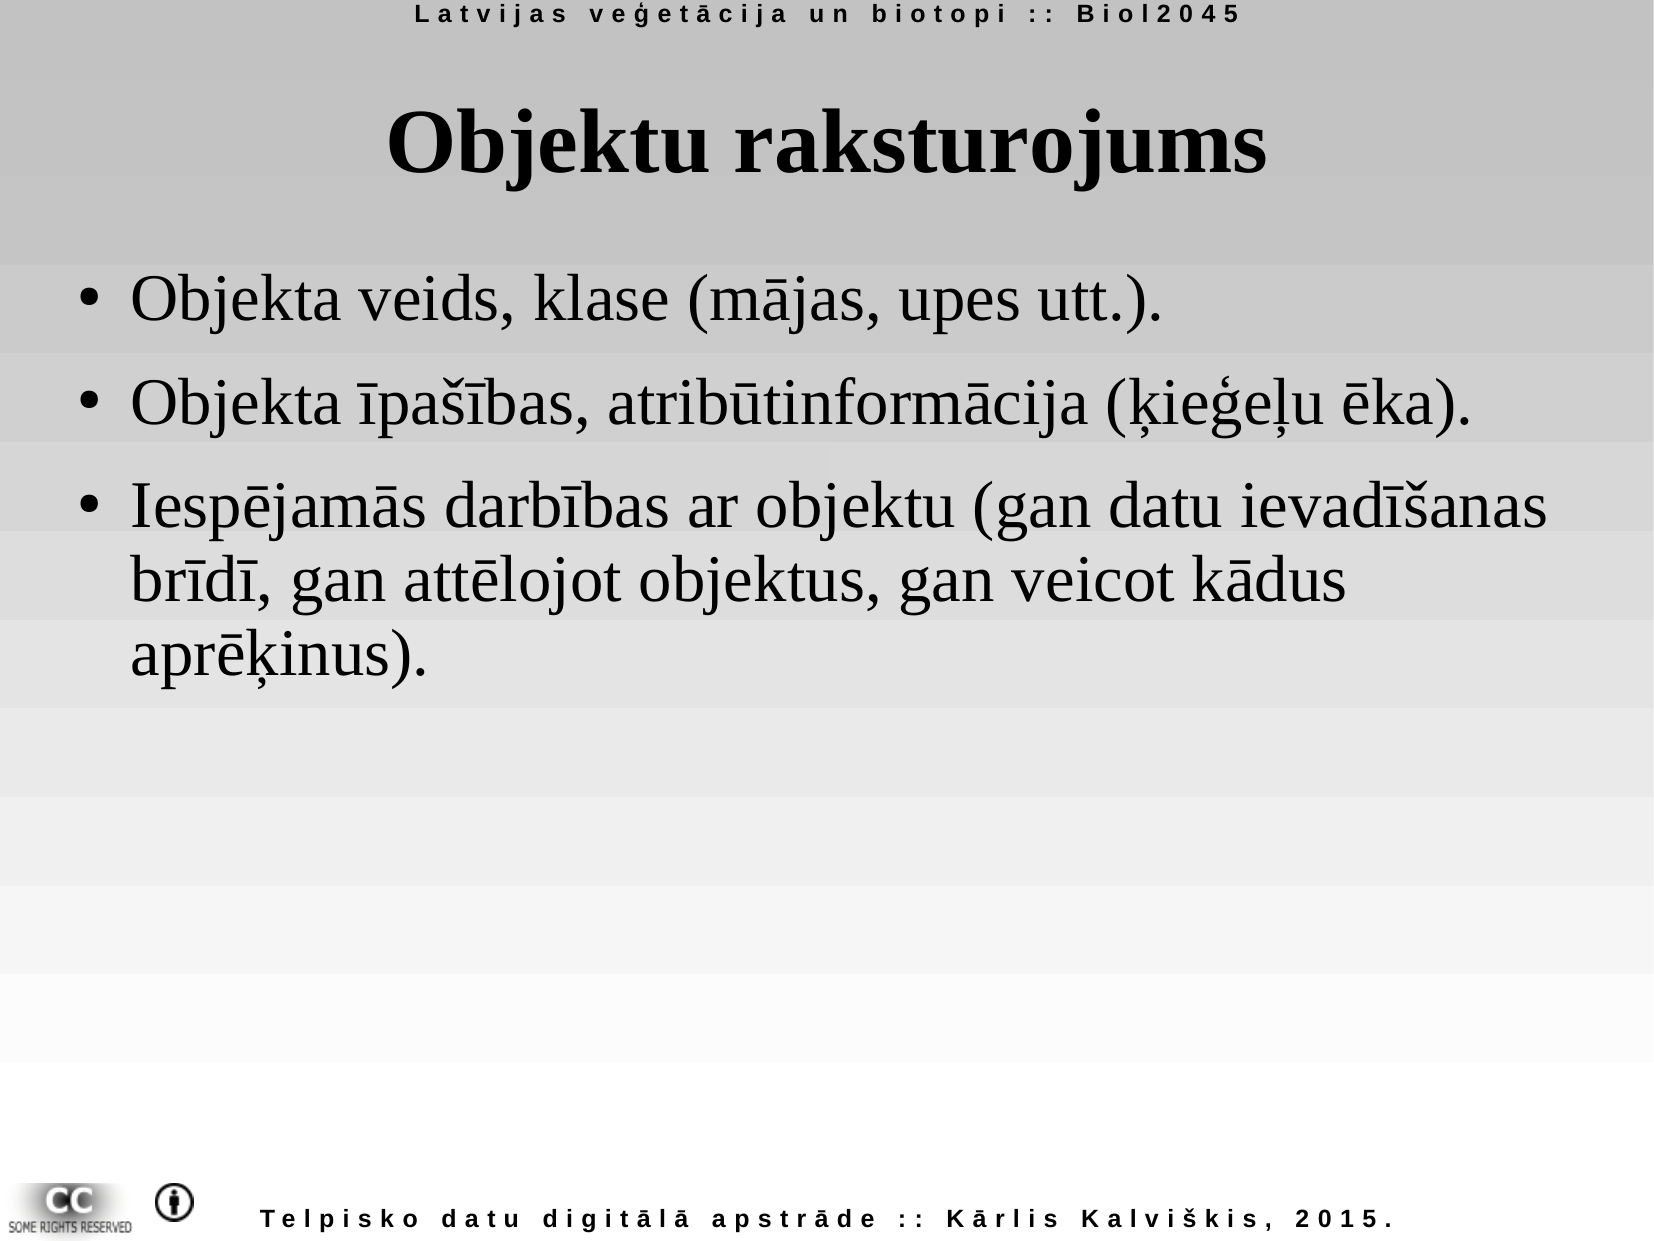

# Objektu raksturojums
Objekta veids, klase (mājas, upes utt.).
Objekta īpašības, atribūtinformācija (ķieģeļu ēka).
Iespējamās darbības ar objektu (gan datu ievadīšanas brīdī, gan attēlojot objektus, gan veicot kādus aprēķinus).